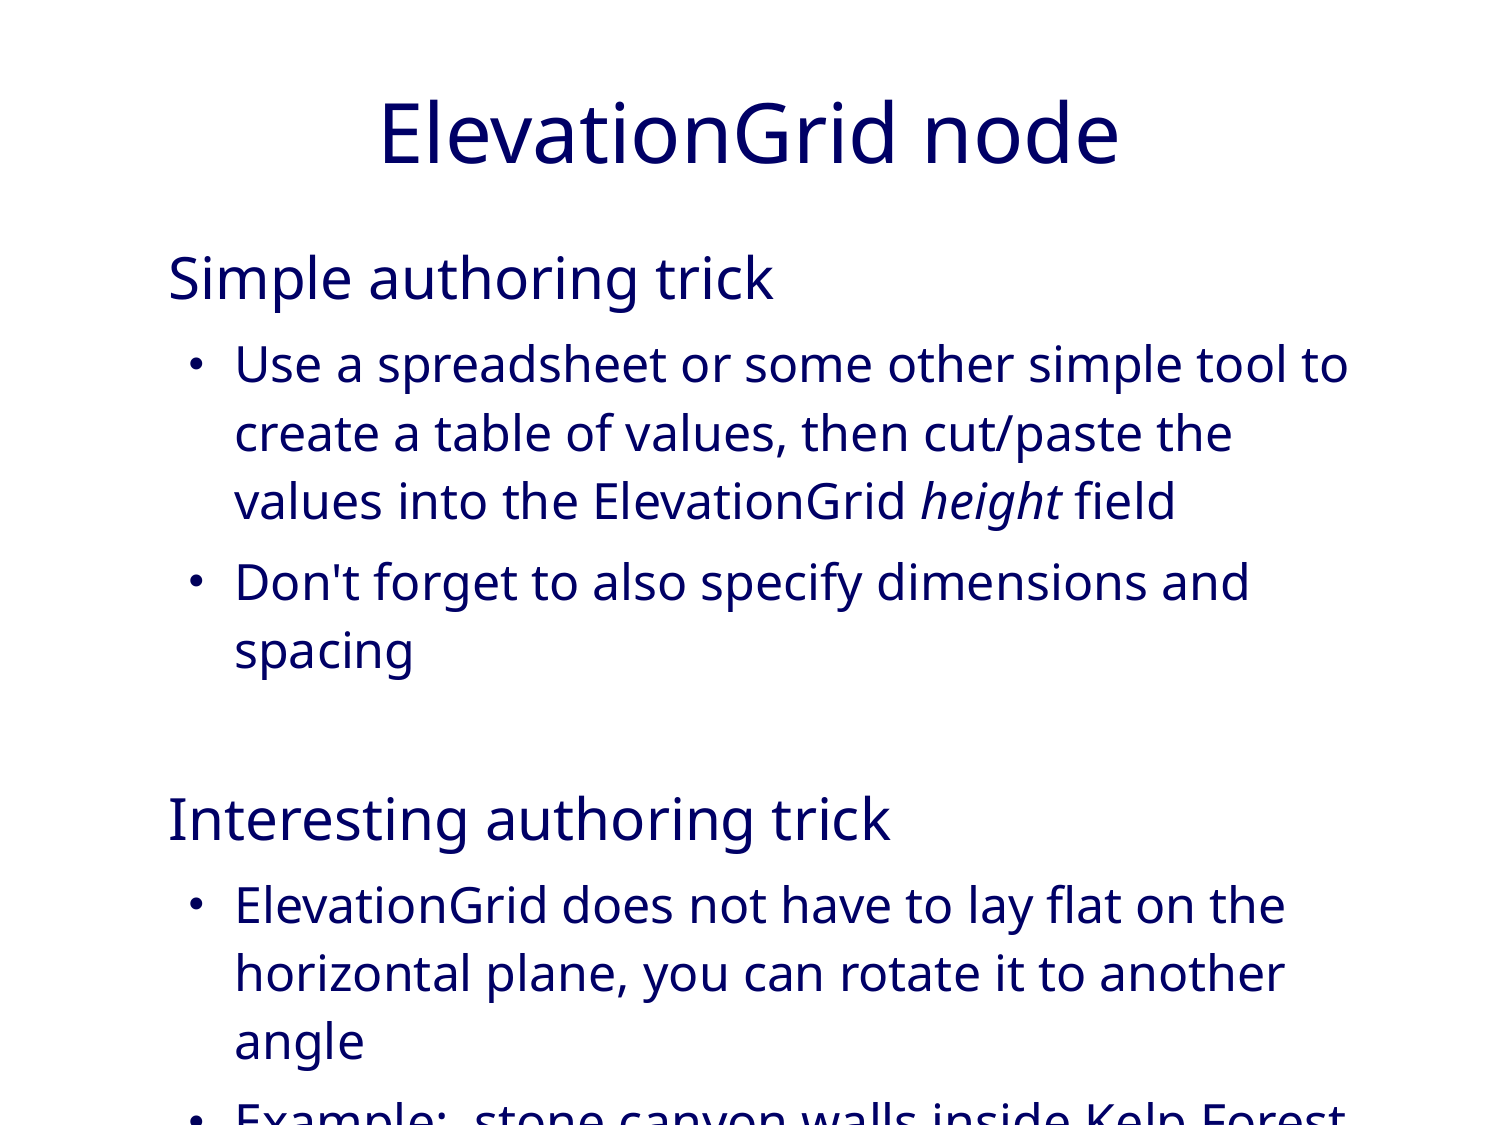

# ElevationGrid node
Simple authoring trick
Use a spreadsheet or some other simple tool to create a table of values, then cut/paste the values into the ElevationGrid height field
Don't forget to also specify dimensions and spacing
Interesting authoring trick
ElevationGrid does not have to lay flat on the horizontal plane, you can rotate it to another angle
Example: stone canyon walls inside Kelp Forest exhibit